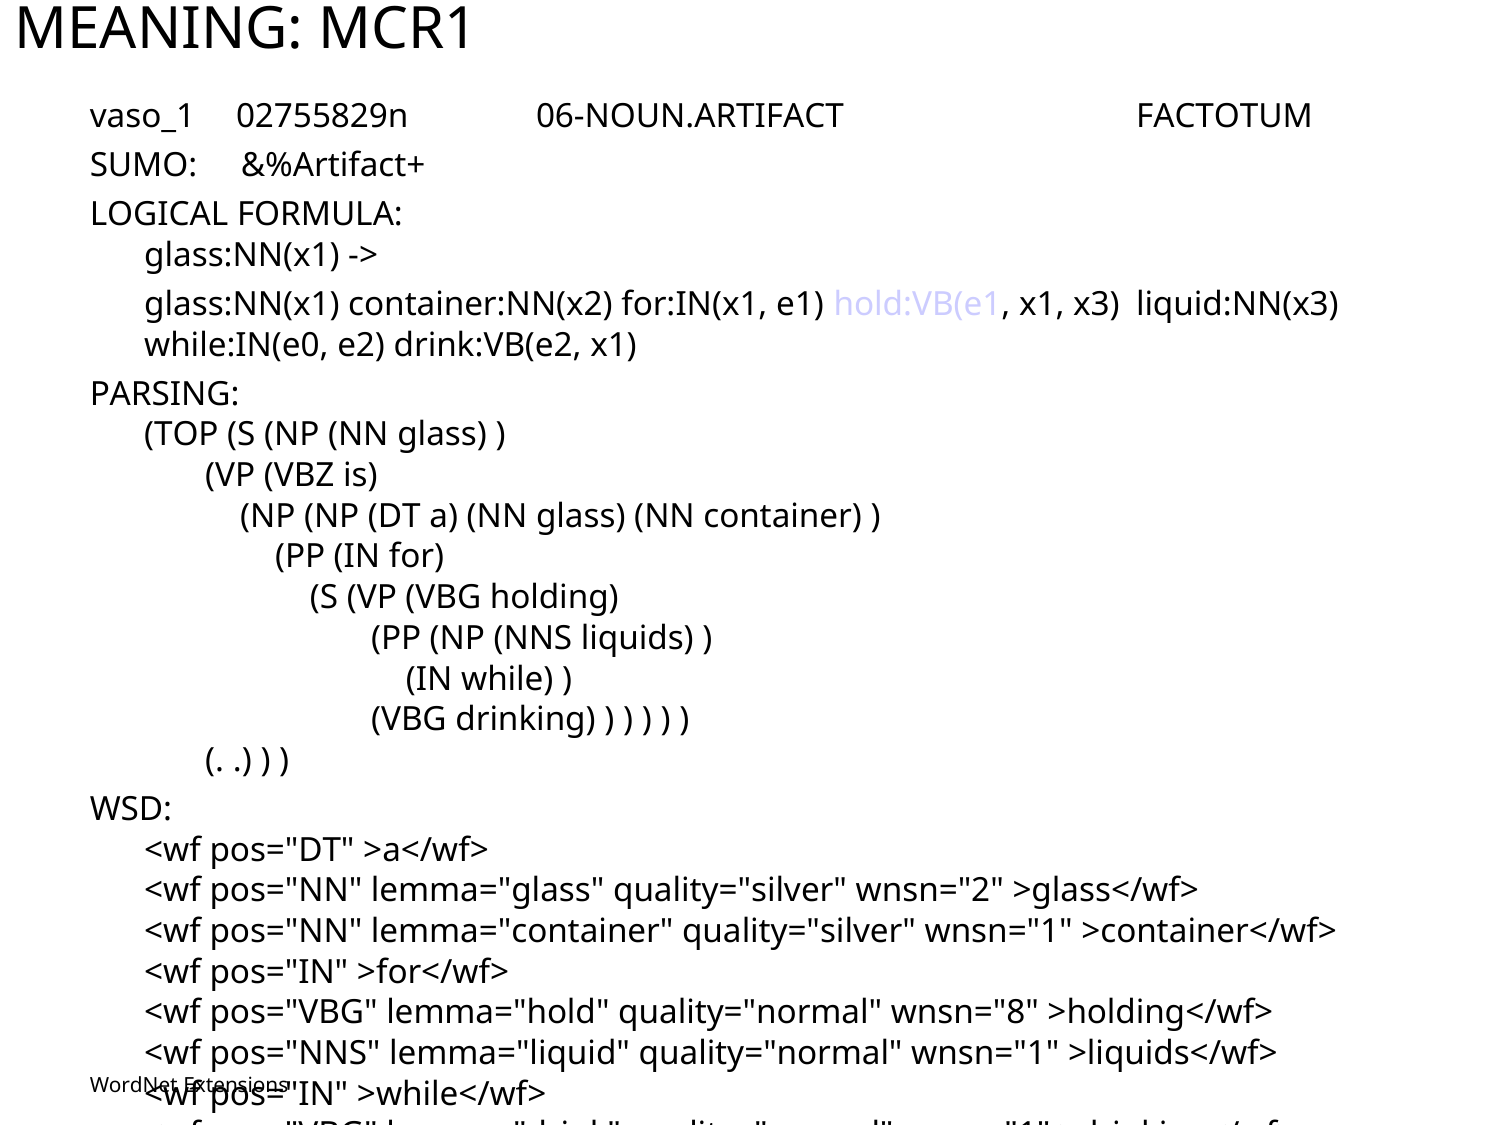

# MEANING: MCR1
vaso_1	02755829n	06-NOUN.ARTIFACT		FACTOTUM
SUMO:     &%Artifact+
LOGICAL FORMULA:
glass:NN(x1) ->
	glass:NN(x1) container:NN(x2) for:IN(x1, e1) hold:VB(e1, x1, x3) 	liquid:NN(x3) while:IN(e0, e2) drink:VB(e2, x1)
PARSING:
(TOP (S (NP (NN glass) )
       (VP (VBZ is)
           (NP (NP (DT a) (NN glass) (NN container) )
               (PP (IN for)
                   (S (VP (VBG holding)
                          (PP (NP (NNS liquids) )
                              (IN while) )
                          (VBG drinking) ) ) ) ) )
       (. .) ) )
WSD:
<wf pos="DT" >a</wf>
<wf pos="NN" lemma="glass" quality="silver" wnsn="2" >glass</wf>
<wf pos="NN" lemma="container" quality="silver" wnsn="1" >container</wf>
<wf pos="IN" >for</wf>
<wf pos="VBG" lemma="hold" quality="normal" wnsn="8" >holding</wf>
<wf pos="NNS" lemma="liquid" quality="normal" wnsn="1" >liquids</wf>
<wf pos="IN" >while</wf>
<wf pos="VBG" lemma="drink" quality="normal" wnsn="1" >drinking</wf>